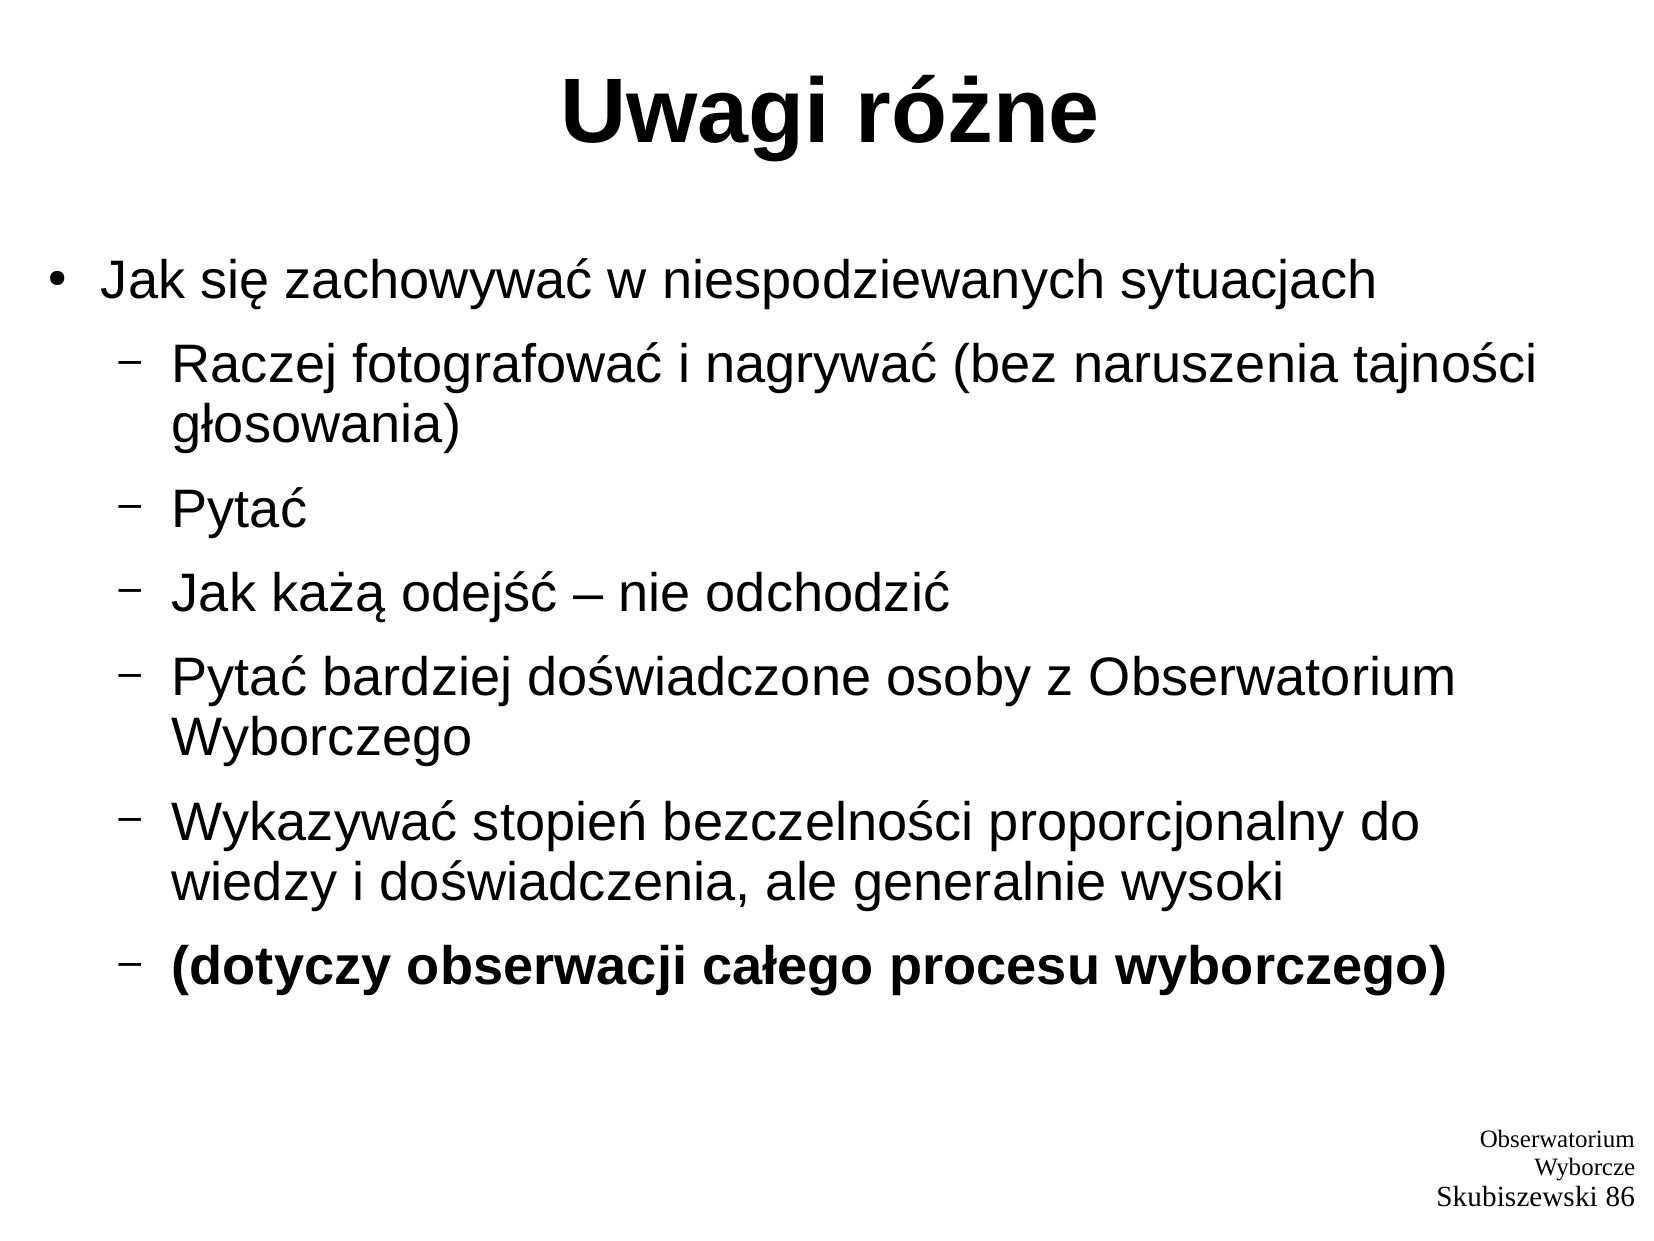

# Uwagi różne
Jak się zachowywać w niespodziewanych sytuacjach
Raczej fotografować i nagrywać (bez naruszenia tajności głosowania)
Pytać
Jak każą odejść – nie odchodzić
Pytać bardziej doświadczone osoby z Obserwatorium Wyborczego
Wykazywać stopień bezczelności proporcjonalny do wiedzy i doświadczenia, ale generalnie wysoki
(dotyczy obserwacji całego procesu wyborczego)
86